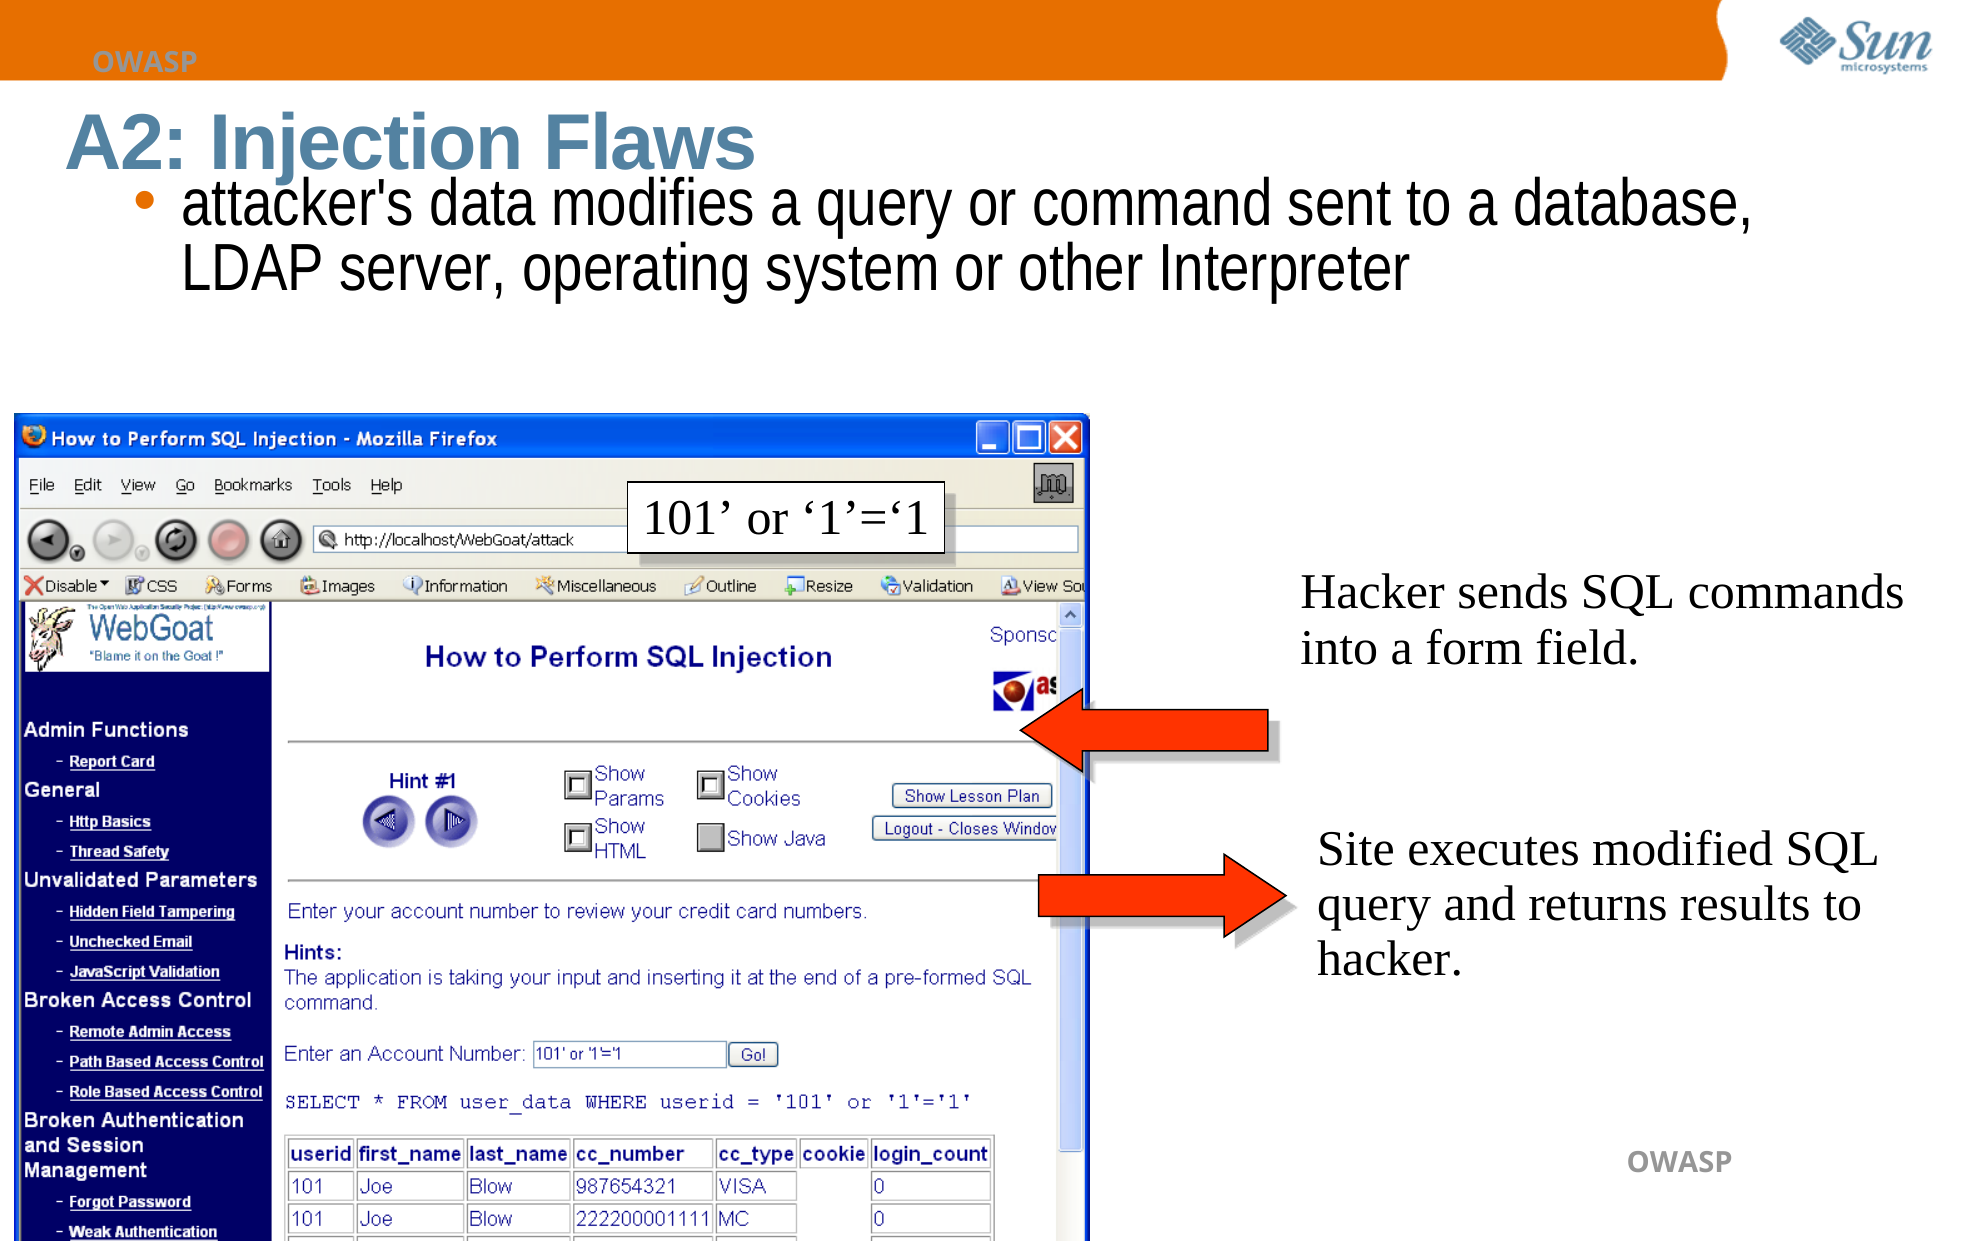

A2: Injection Flaws
# attacker's data modifies a query or command sent to a database, LDAP server, operating system or other Interpreter
101’ or ‘1’=‘1
Hacker sends SQL commands into a form field.
Site executes modified SQL query and returns results to hacker.